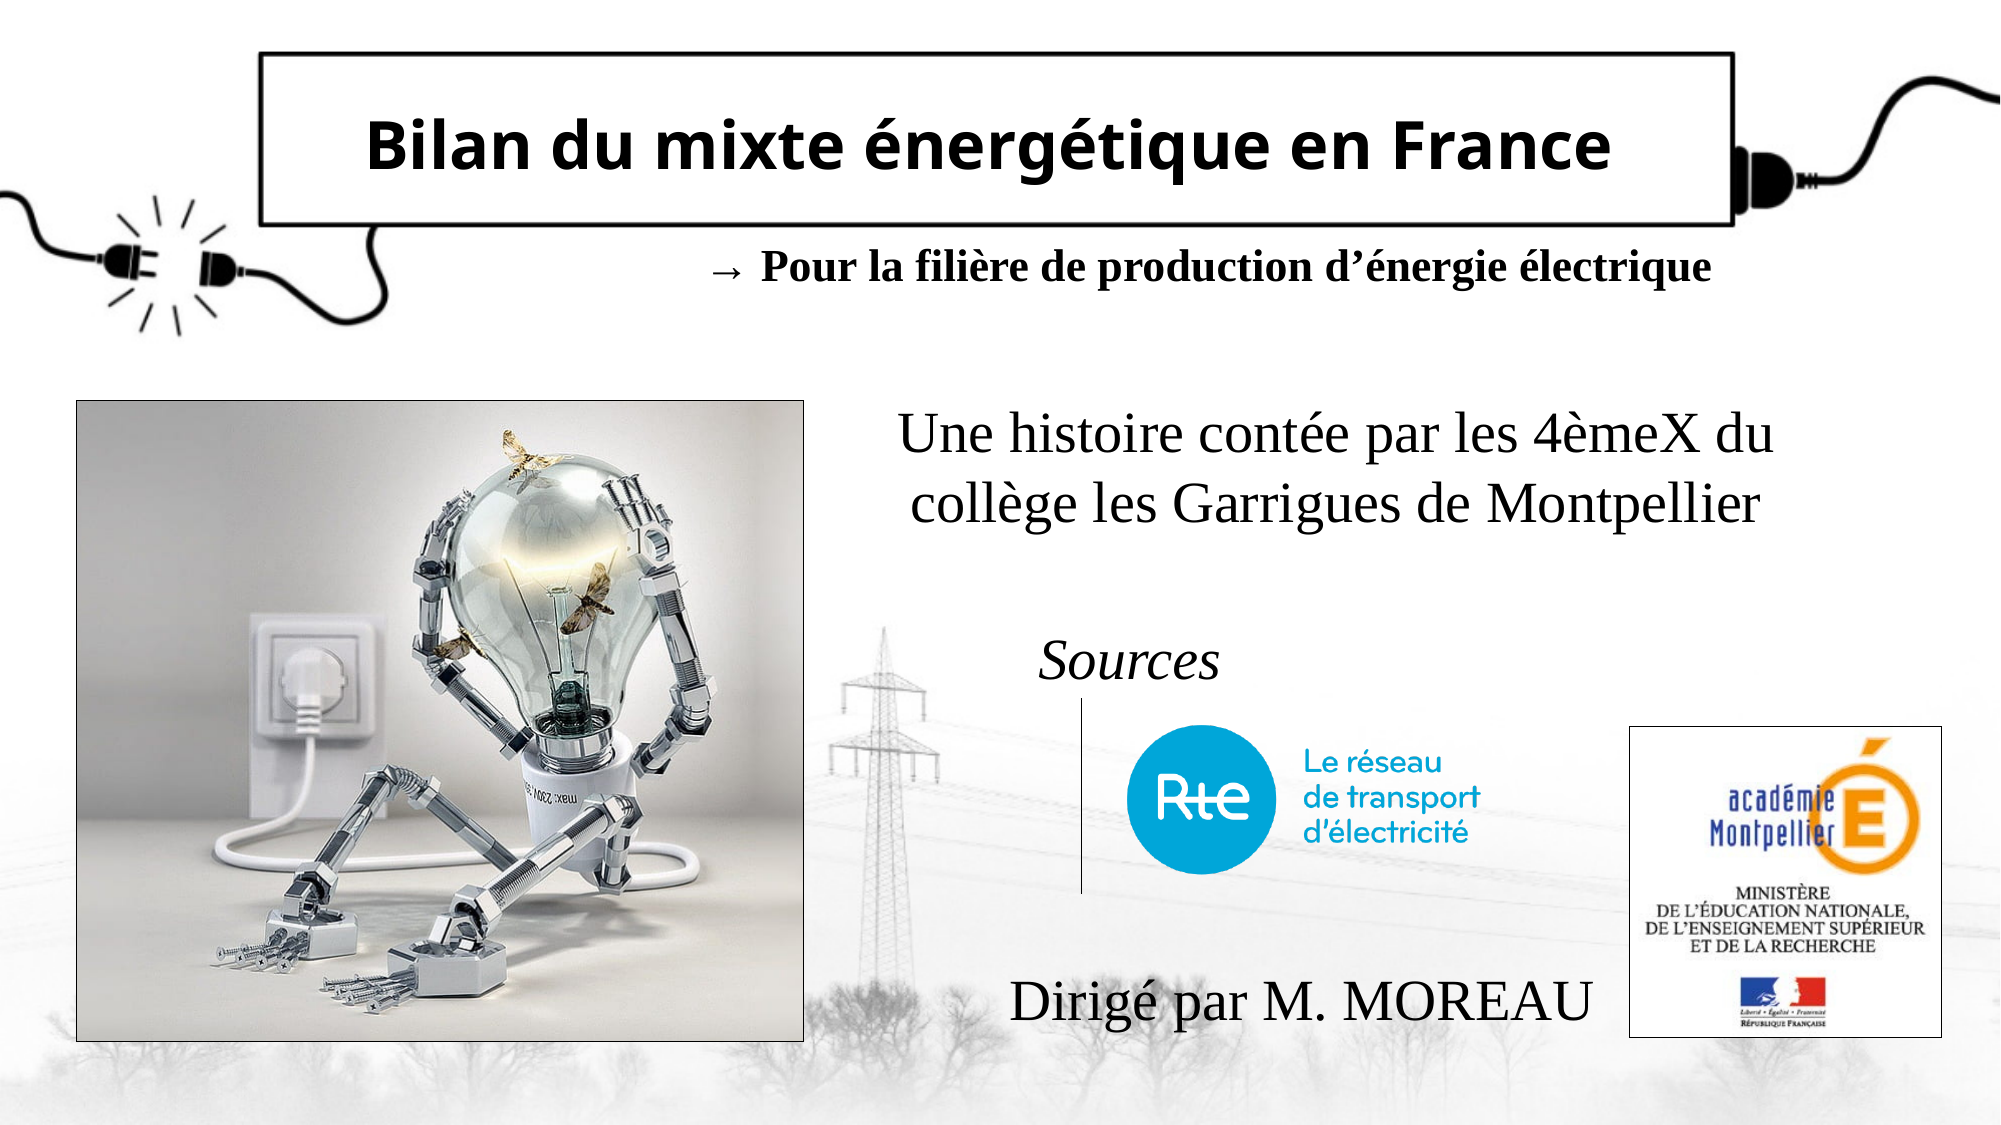

Bilan du mixte énergétique en France
→ Pour la filière de production d’énergie électrique
Une histoire contée par les 4èmeX du collège les Garrigues de Montpellier
Sources
Dirigé par M. MOREAU